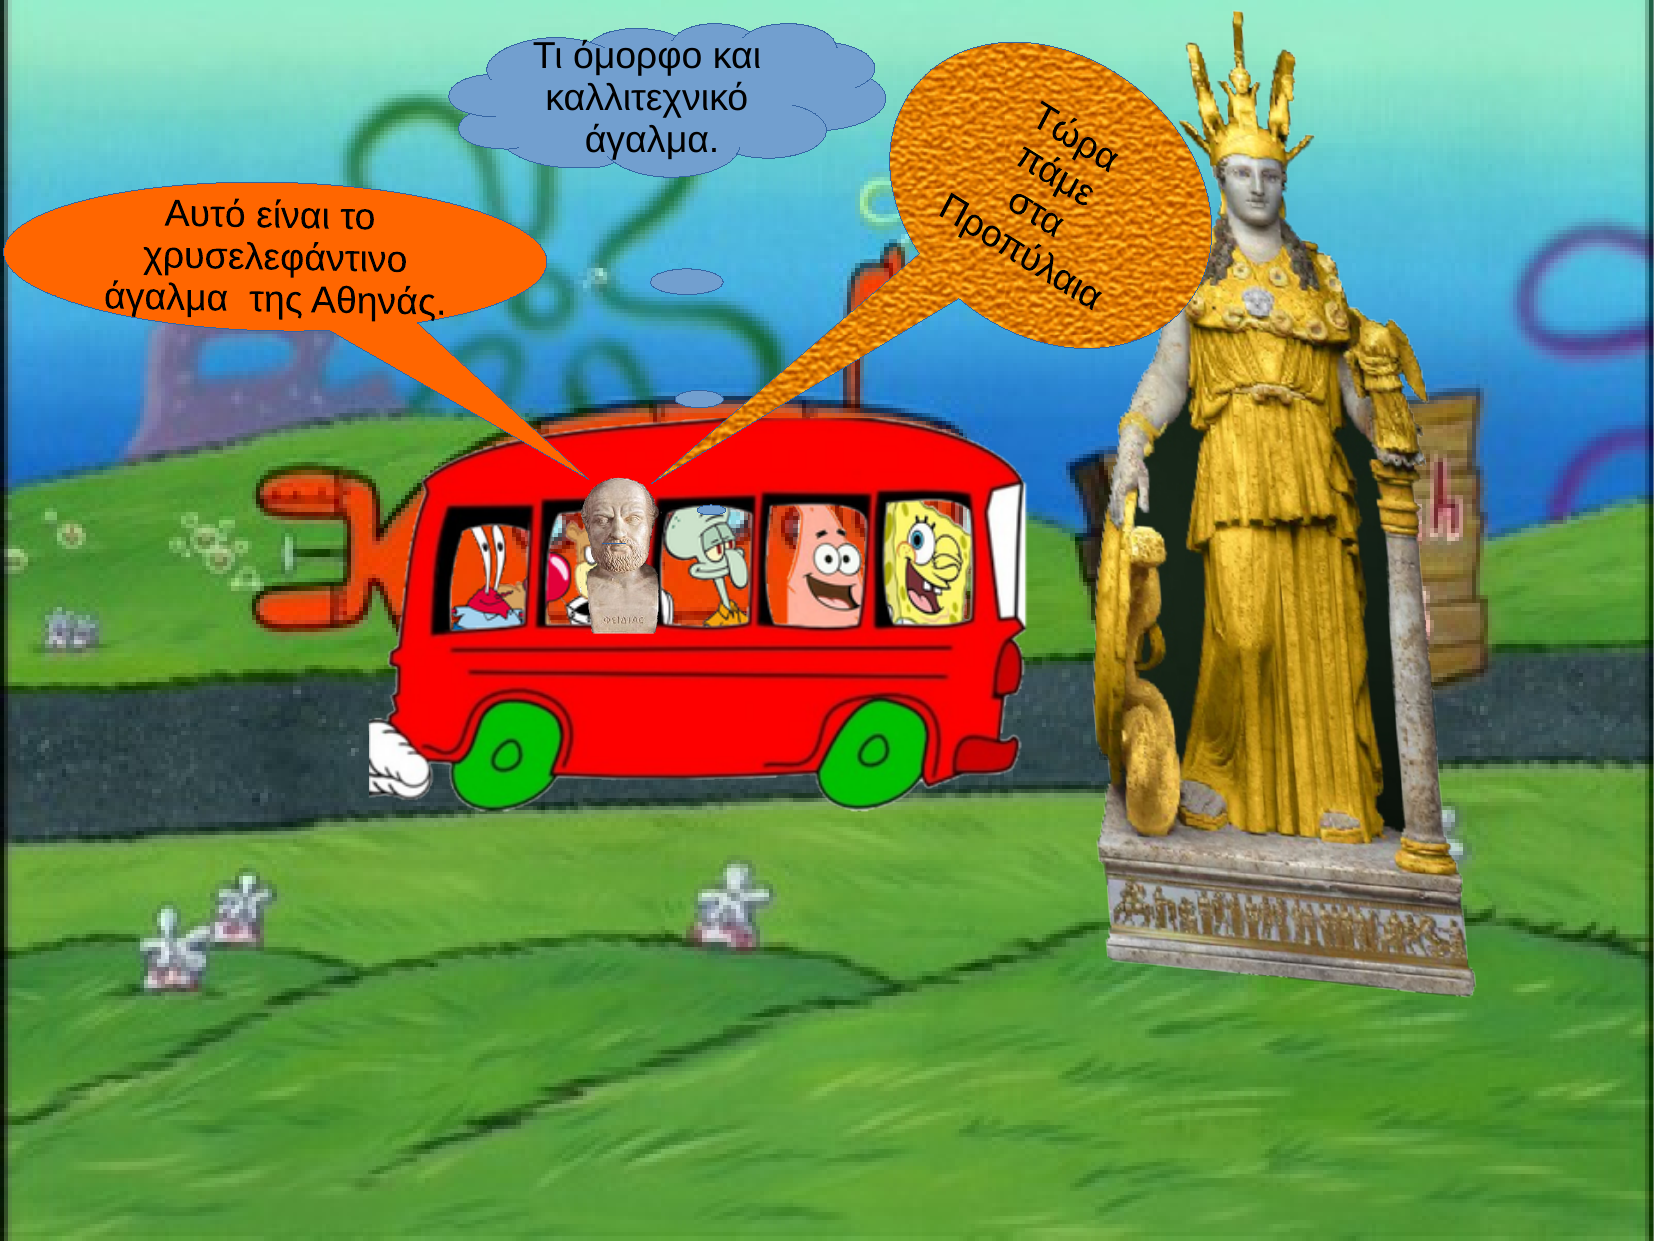

Τι όμορφο και
καλλιτεχνικό
άγαλμα.
Τώρα
πάμε
στα
Προπύλαια
Αυτό είναι το
χρυσελεφάντινο
άγαλμα της Αθηνάς.